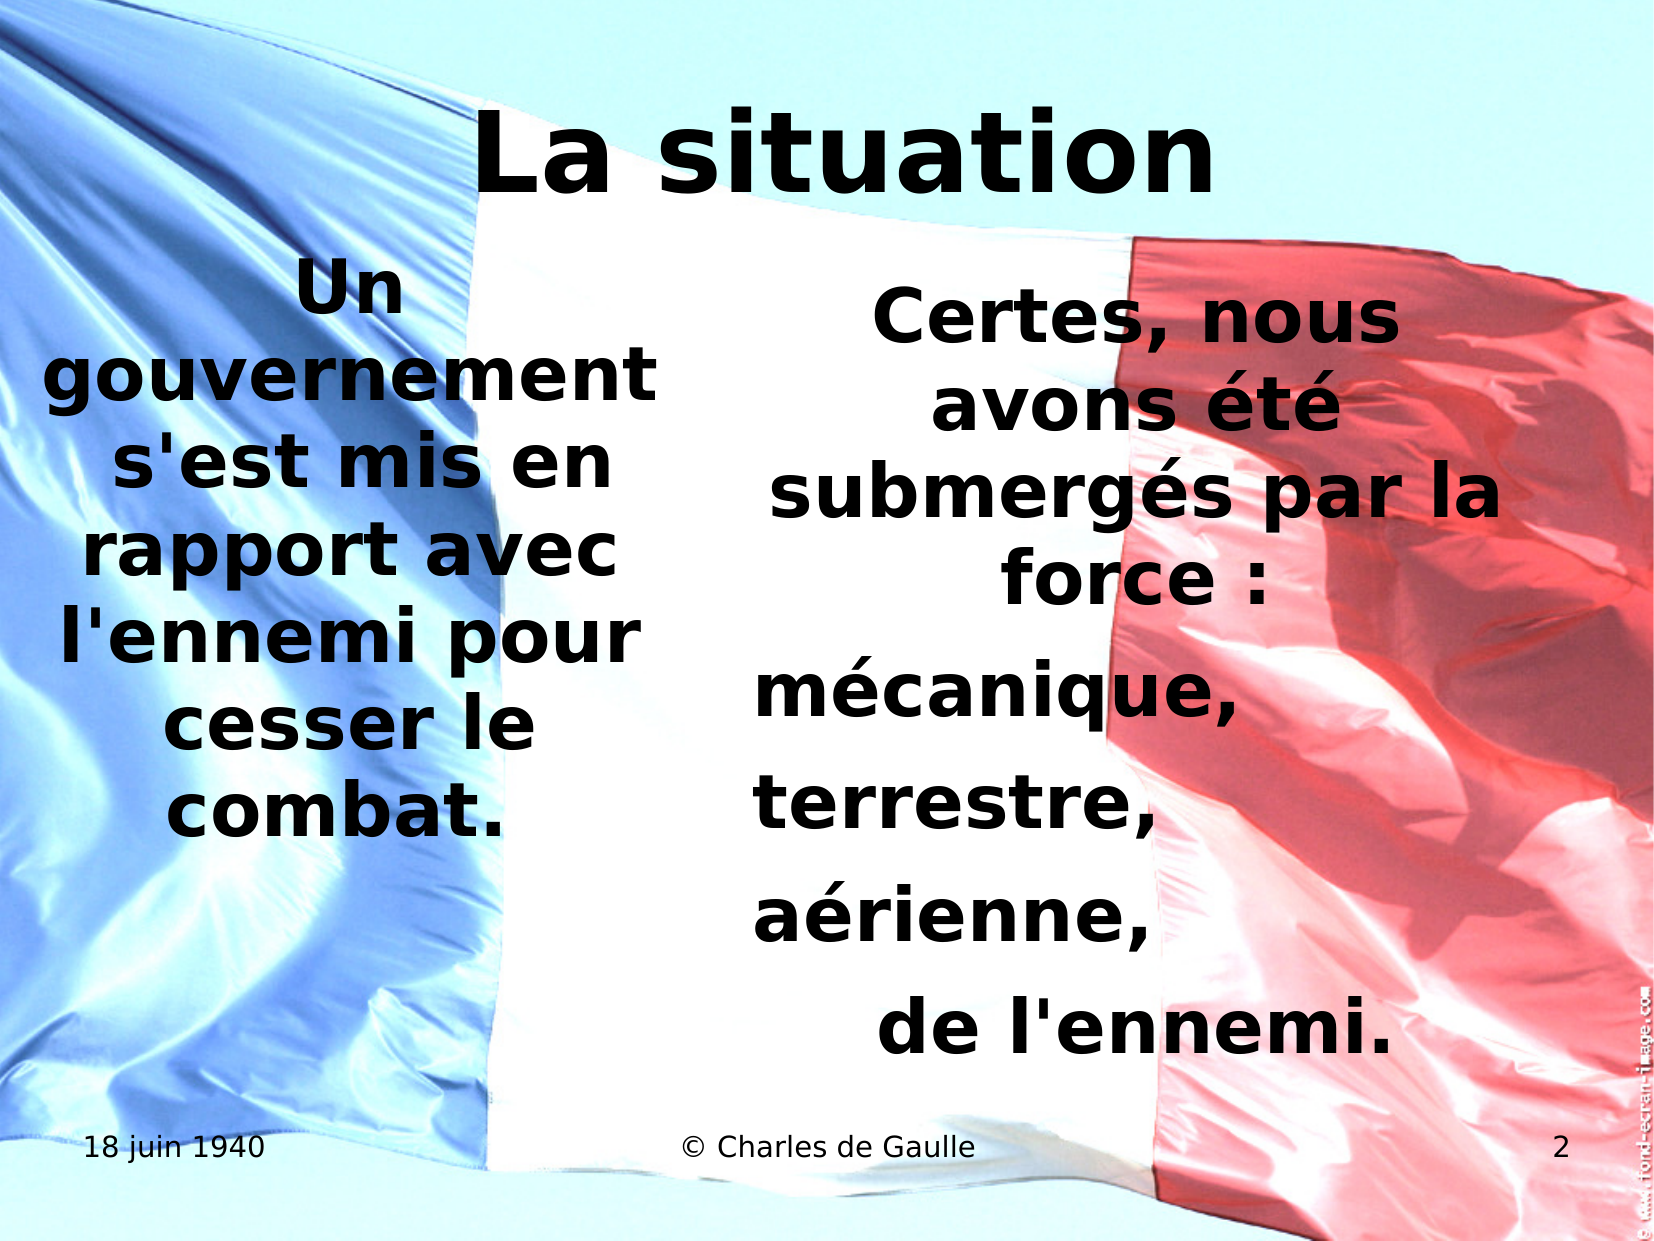

# La situation
Un gouvernement s'est mis en rapport avec l'ennemi pour cesser le combat.
Certes, nous avons été submergés par la force :
mécanique,
terrestre,
aérienne,
de l'ennemi.
18 juin 1940
© Charles de Gaulle
2